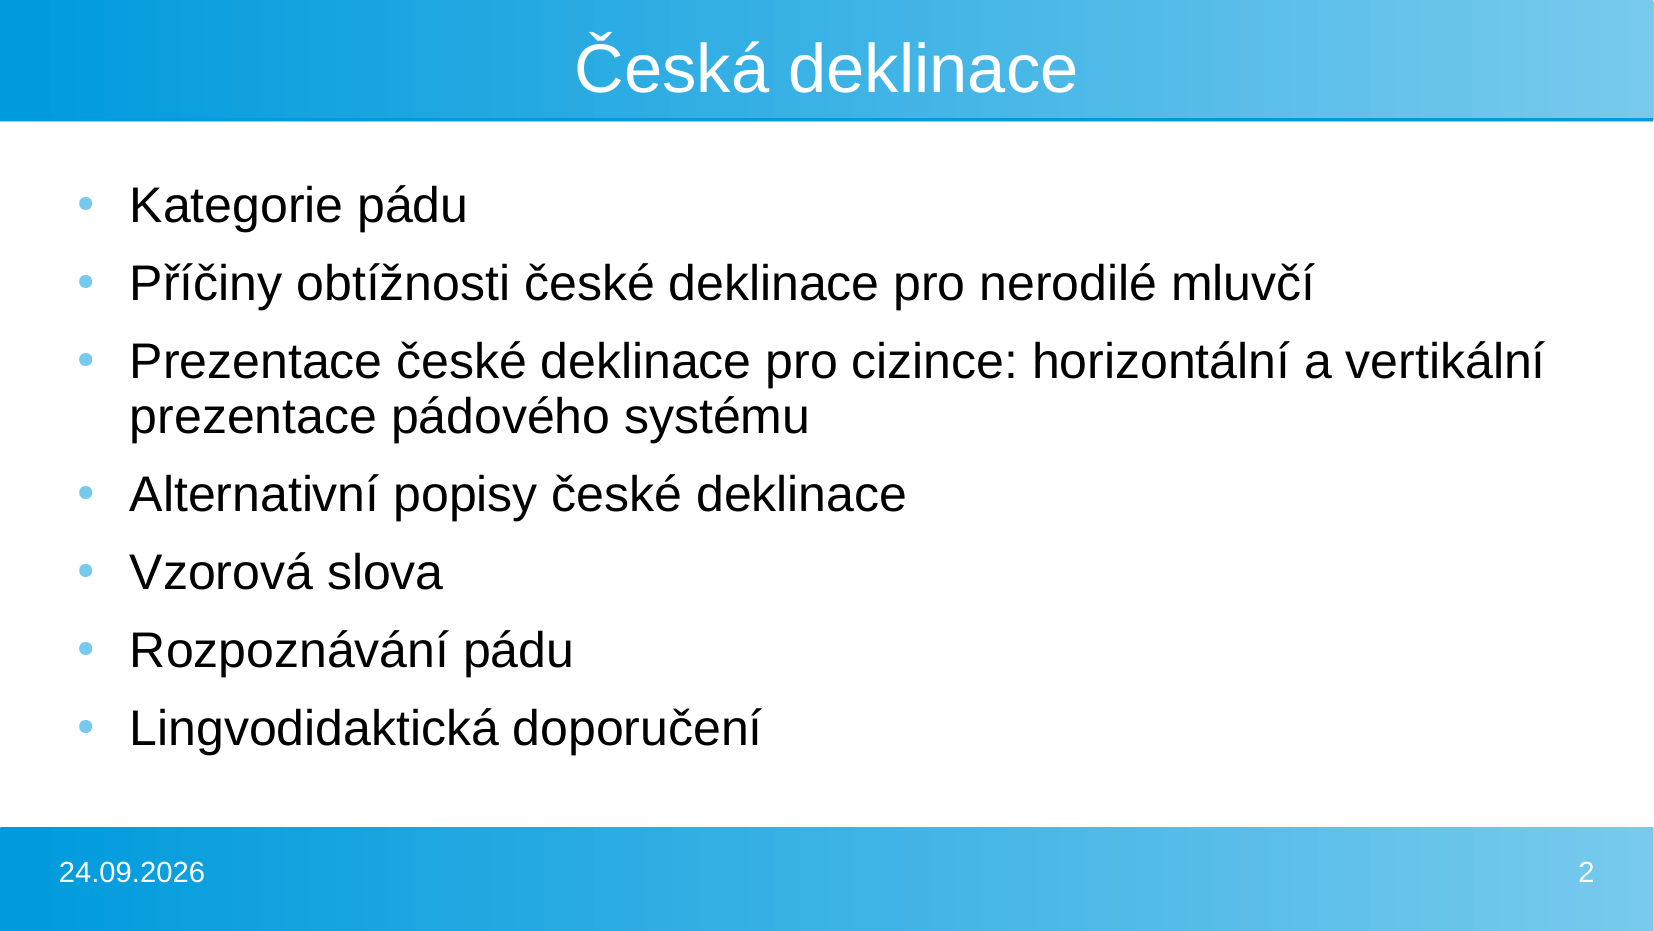

# Česká deklinace
Kategorie pádu
Příčiny obtížnosti české deklinace pro nerodilé mluvčí
Prezentace české deklinace pro cizince: horizontální a vertikální prezentace pádového systému
Alternativní popisy české deklinace
Vzorová slova
Rozpoznávání pádu
Lingvodidaktická doporučení
2